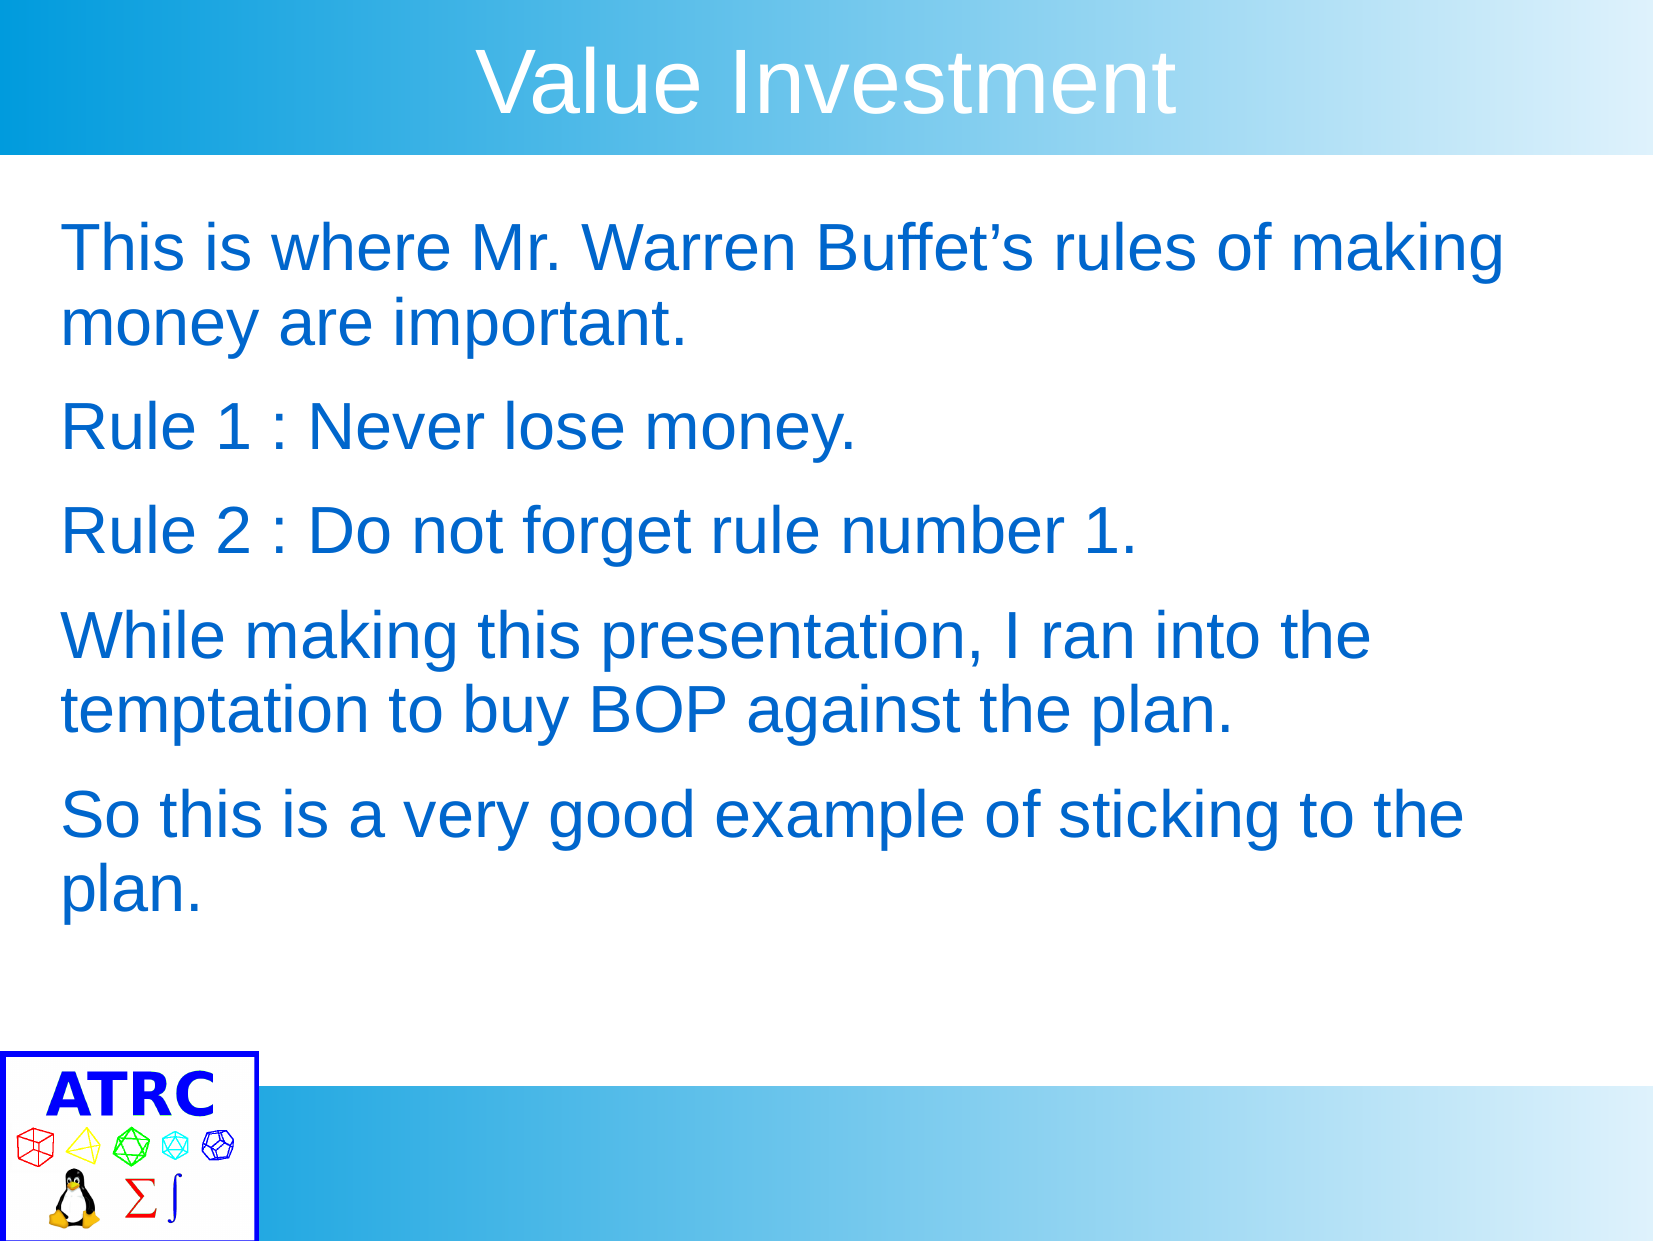

# Value Investment
This is where Mr. Warren Buffet’s rules of making money are important.
Rule 1 : Never lose money.
Rule 2 : Do not forget rule number 1.
While making this presentation, I ran into the temptation to buy BOP against the plan.
So this is a very good example of sticking to the plan.